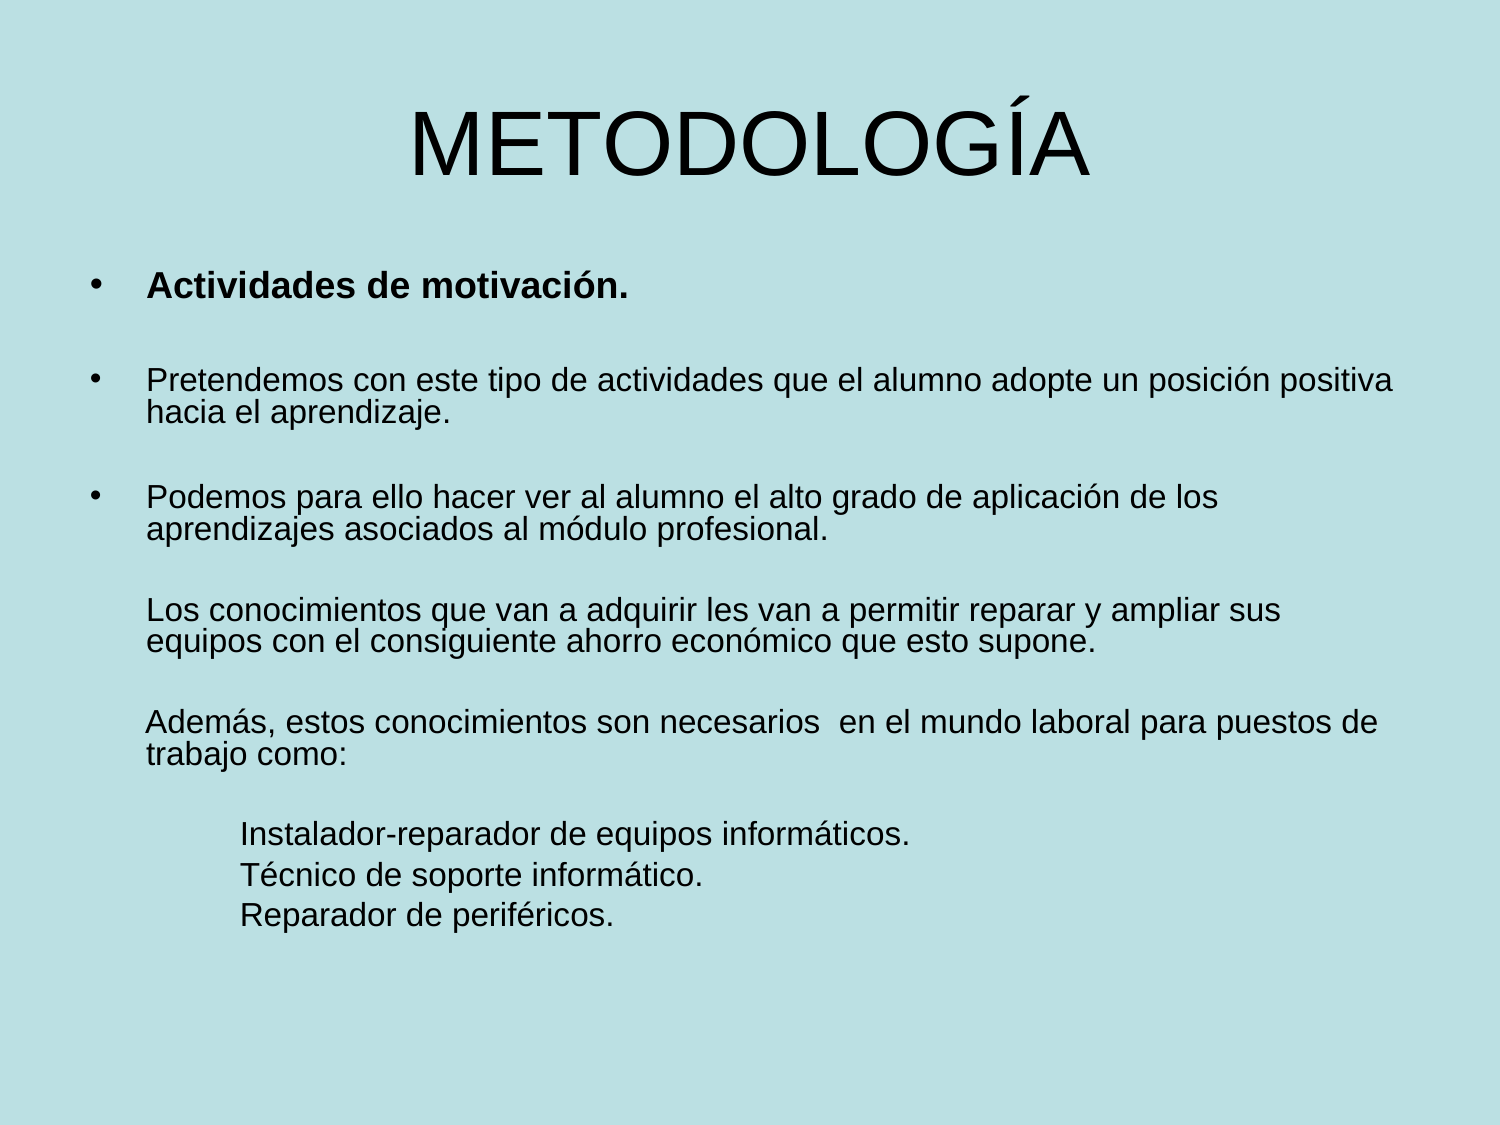

# METODOLOGÍA
Actividades de motivación.
Pretendemos con este tipo de actividades que el alumno adopte un posición positiva hacia el aprendizaje.
Podemos para ello hacer ver al alumno el alto grado de aplicación de los aprendizajes asociados al módulo profesional.
	Los conocimientos que van a adquirir les van a permitir reparar y ampliar sus equipos con el consiguiente ahorro económico que esto supone.
 Además, estos conocimientos son necesarios en el mundo laboral para puestos de trabajo como:
 		Instalador-reparador de equipos informáticos.
		Técnico de soporte informático.
		Reparador de periféricos.